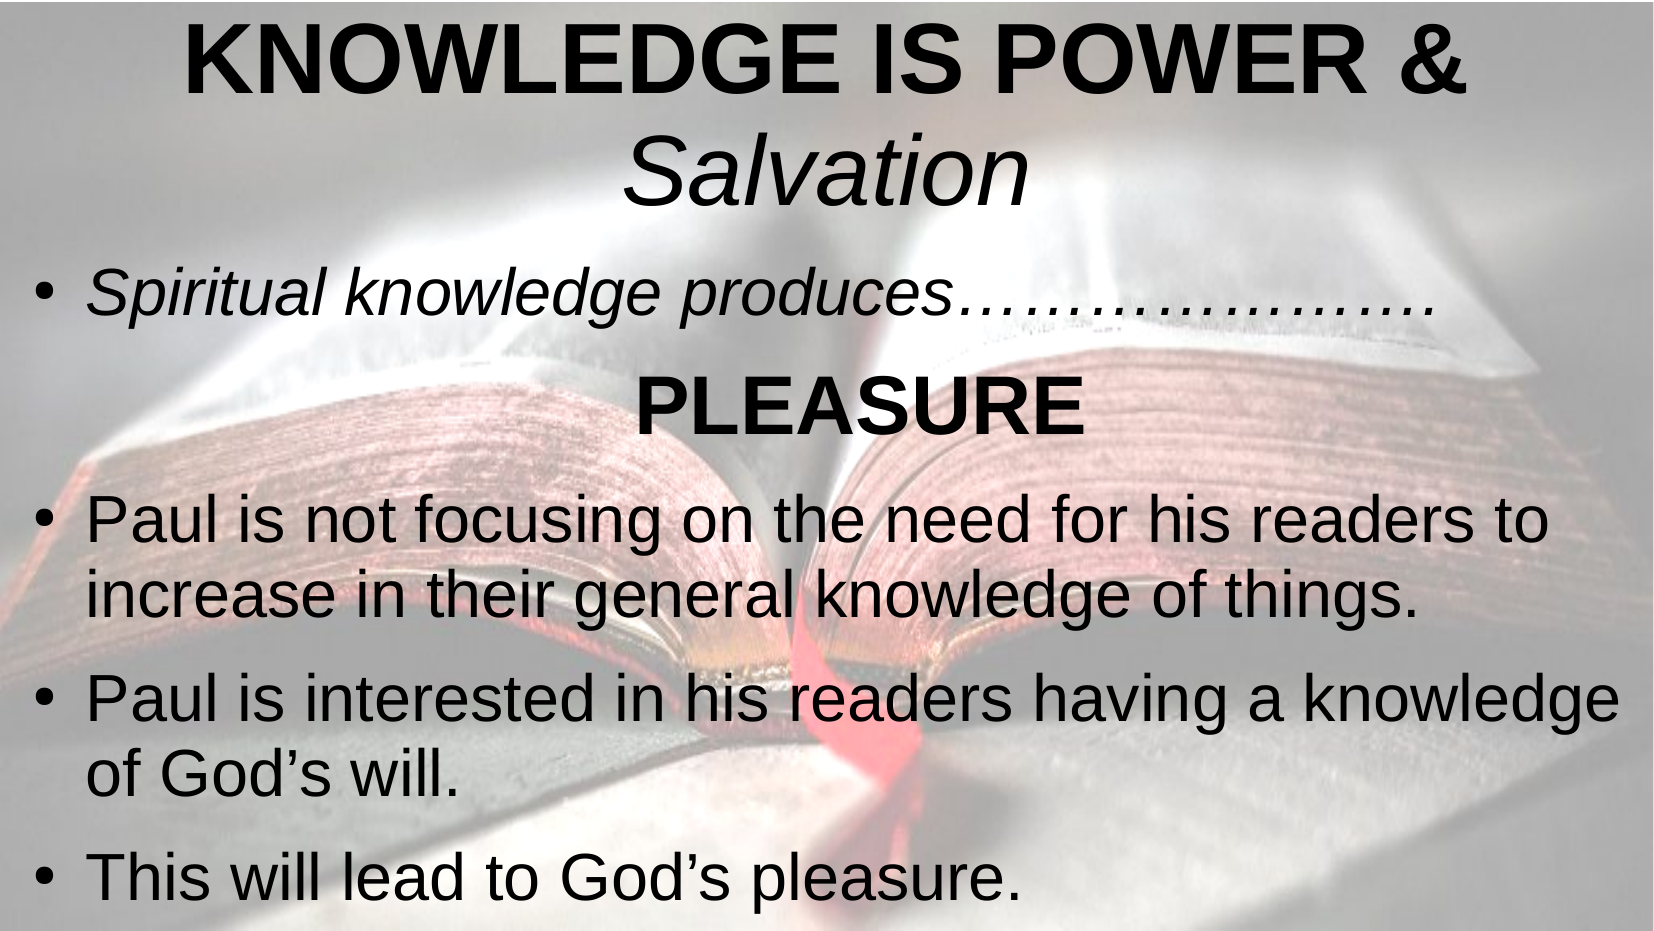

# KNOWLEDGE IS POWER & Salvation
Spiritual knowledge produces………………….
PLEASURE
Paul is not focusing on the need for his readers to increase in their general knowledge of things.
Paul is interested in his readers having a knowledge of God’s will.
This will lead to God’s pleasure.